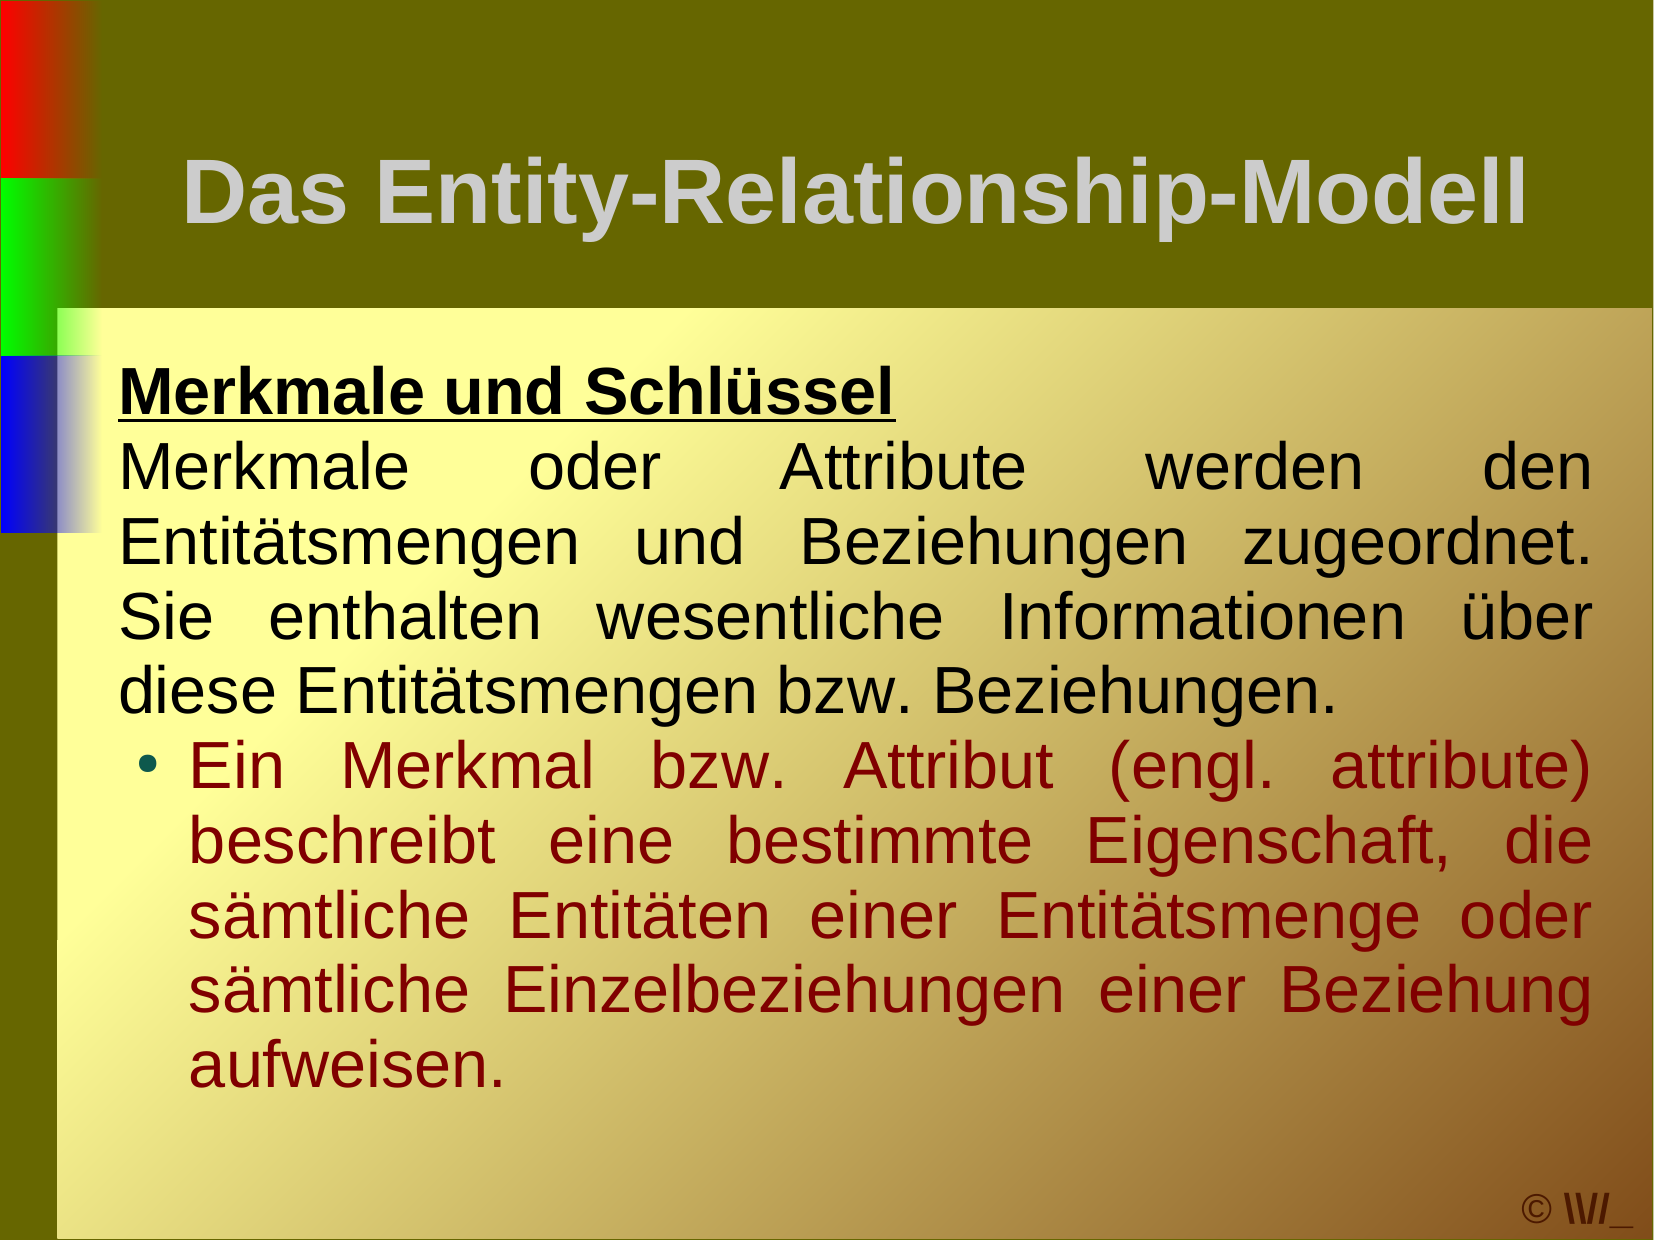

# Das Entity-Relationship-Modell
Merkmale und Schlüssel
Merkmale oder Attribute werden den Entitätsmengen und Beziehungen zugeordnet. Sie enthalten wesentliche Informationen über diese Entitätsmengen bzw. Beziehungen.
Ein Merkmal bzw. Attribut (engl. attribute) beschreibt eine bestimmte Eigenschaft, die sämtliche Entitäten einer Entitätsmenge oder sämtliche Einzelbeziehungen einer Beziehung aufweisen.